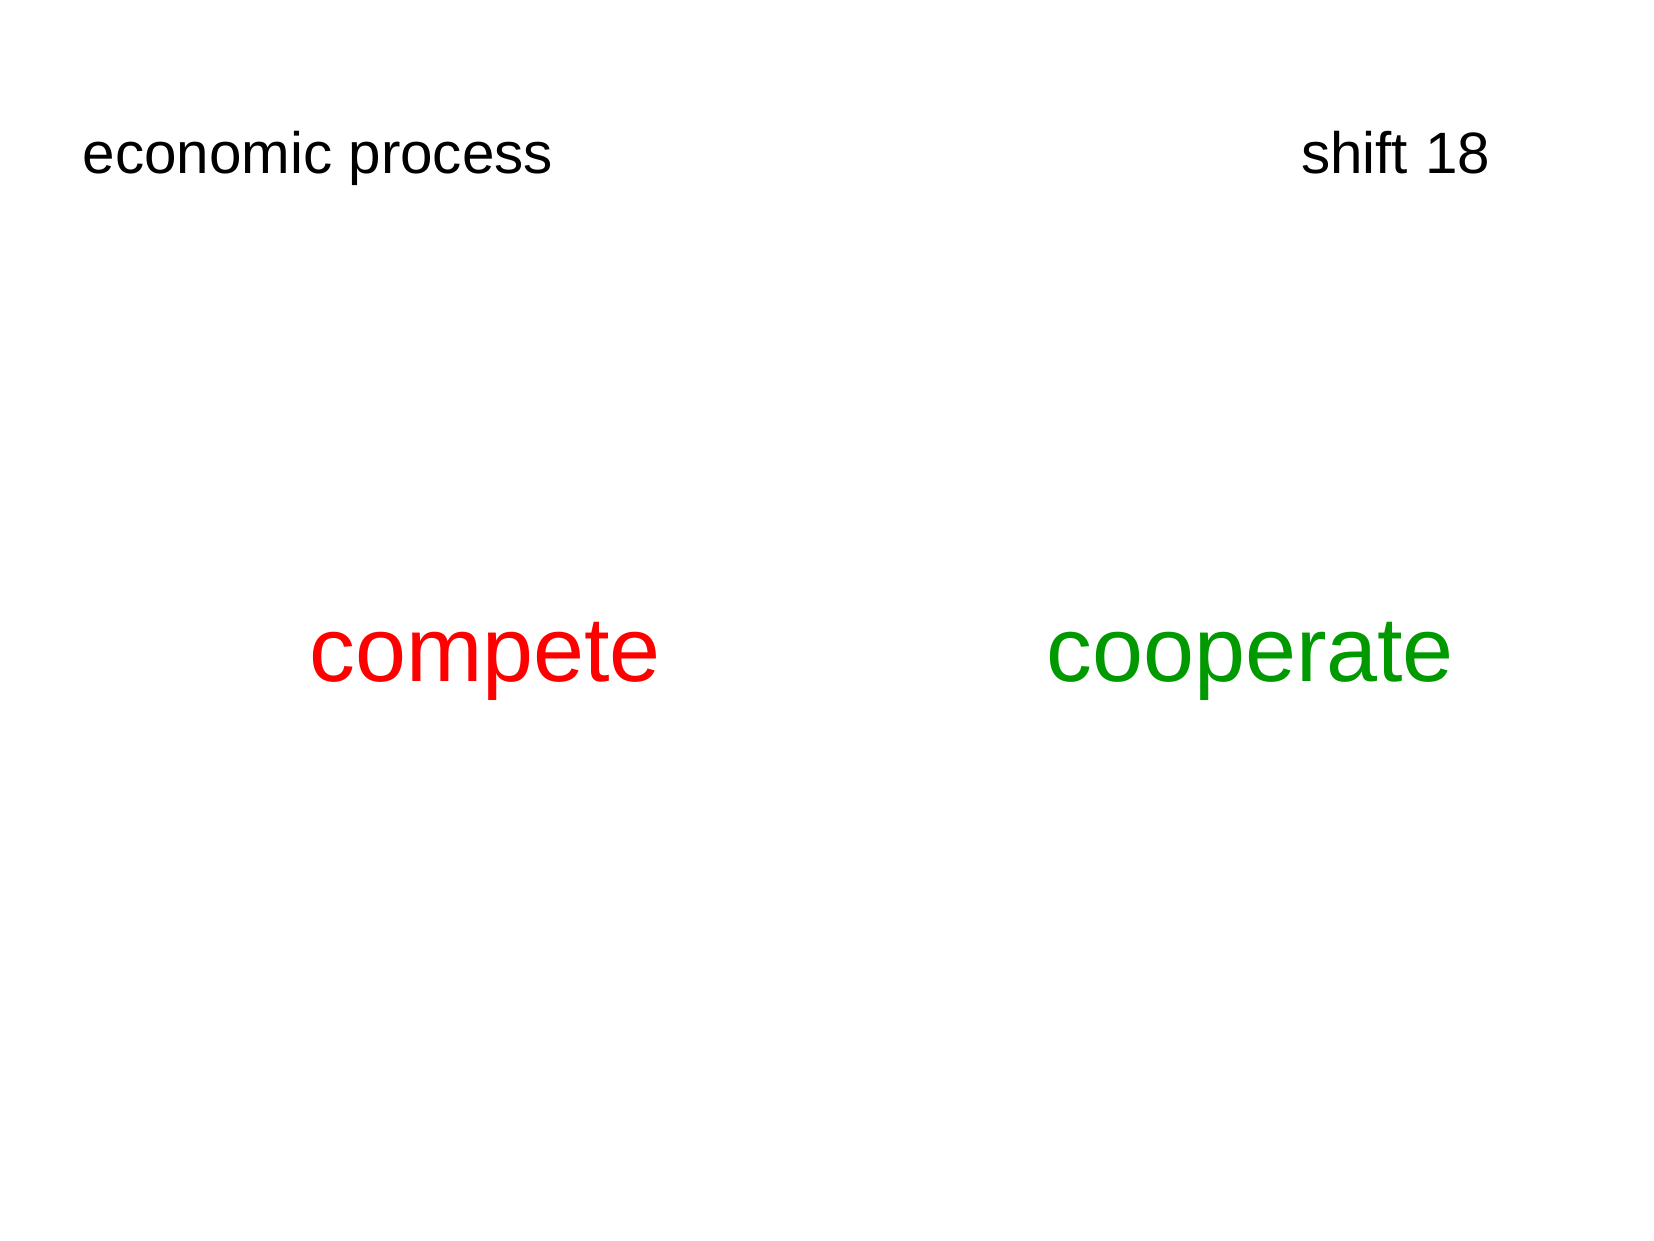

# economic process
shift
18
compete
cooperate